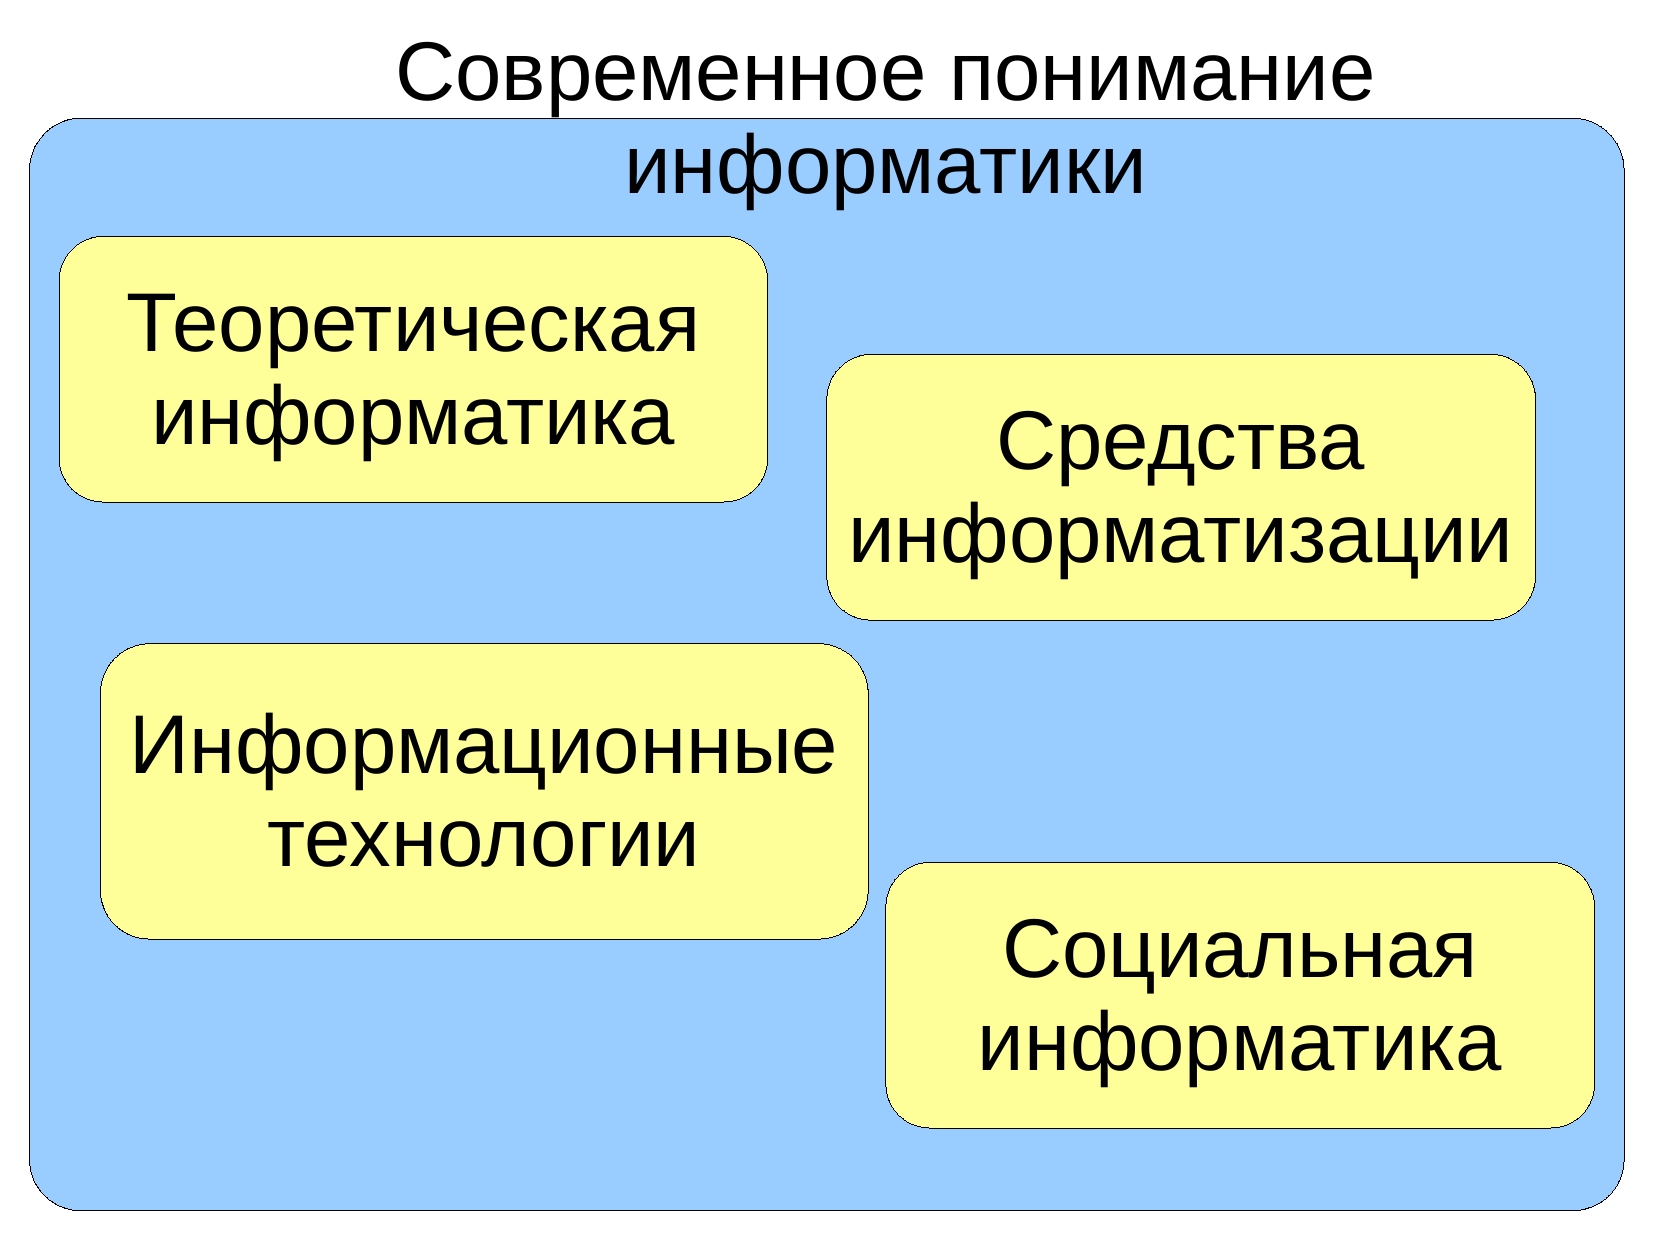

Современное понимание информатики
Теоретическая
информатика
Средства
информатизации
Информационные
технологии
Социальная
информатика